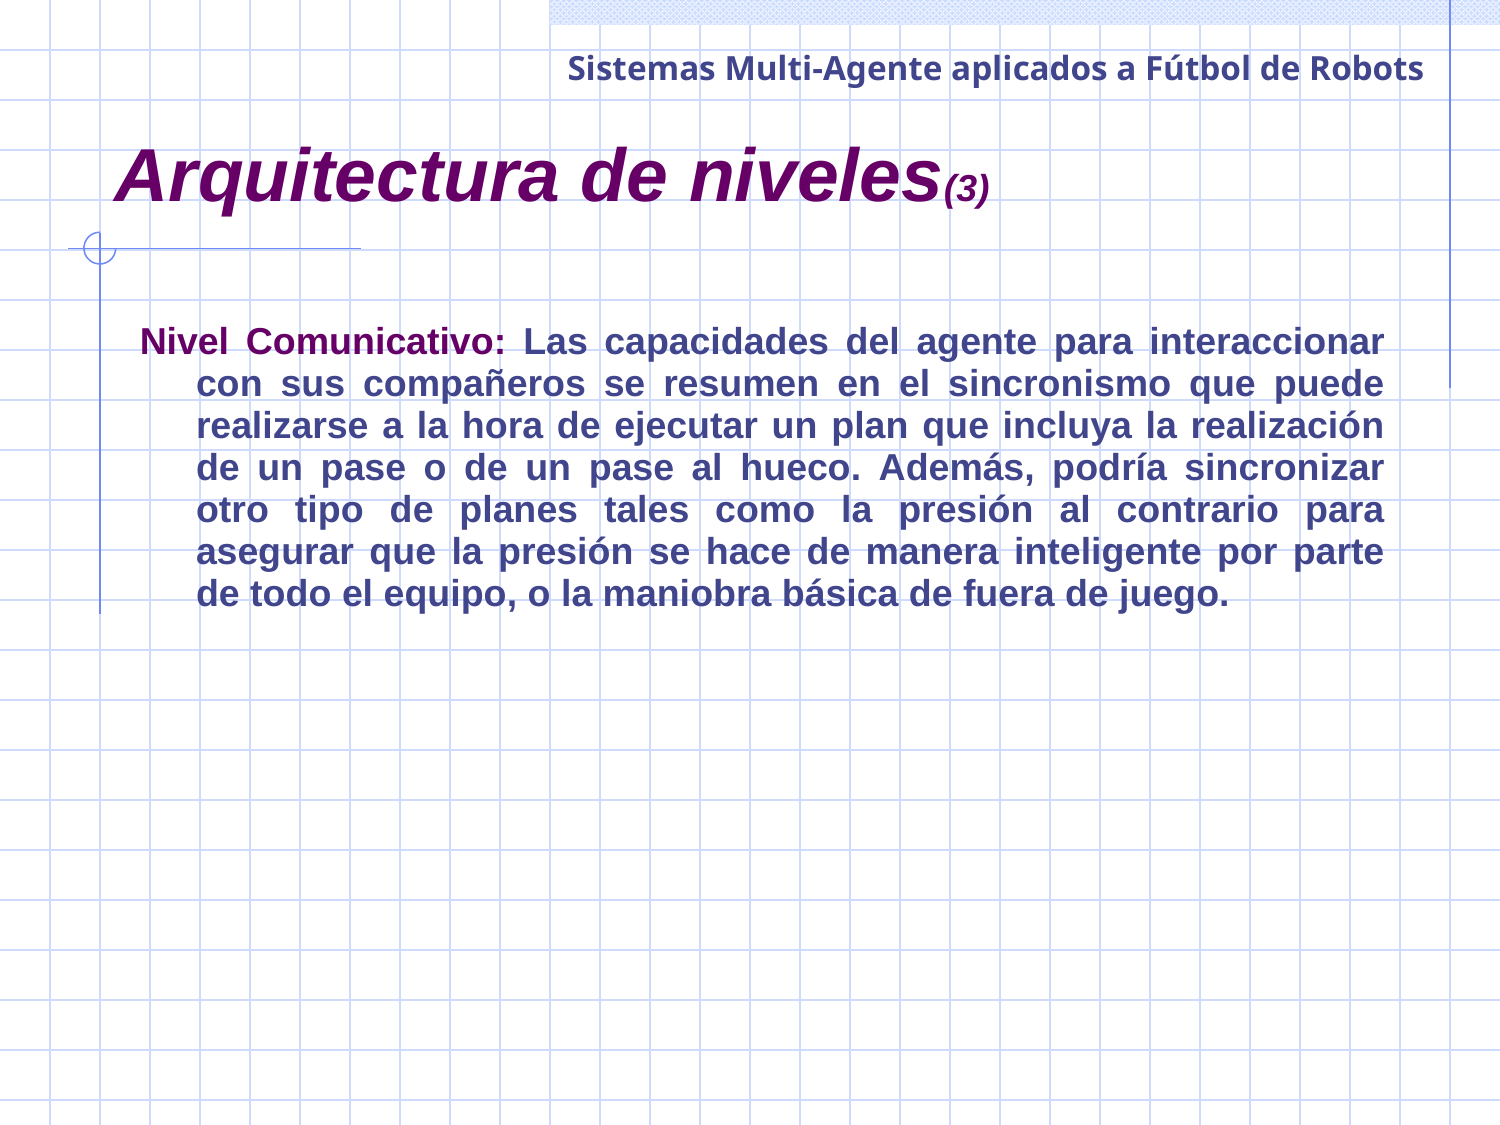

Sistemas Multi-Agente aplicados a Fútbol de Robots
# Arquitectura de niveles(3)
Nivel Comunicativo: Las capacidades del agente para interaccionar con sus compañeros se resumen en el sincronismo que puede realizarse a la hora de ejecutar un plan que incluya la realización de un pase o de un pase al hueco. Además, podría sincronizar otro tipo de planes tales como la presión al contrario para asegurar que la presión se hace de manera inteligente por parte de todo el equipo, o la maniobra básica de fuera de juego.